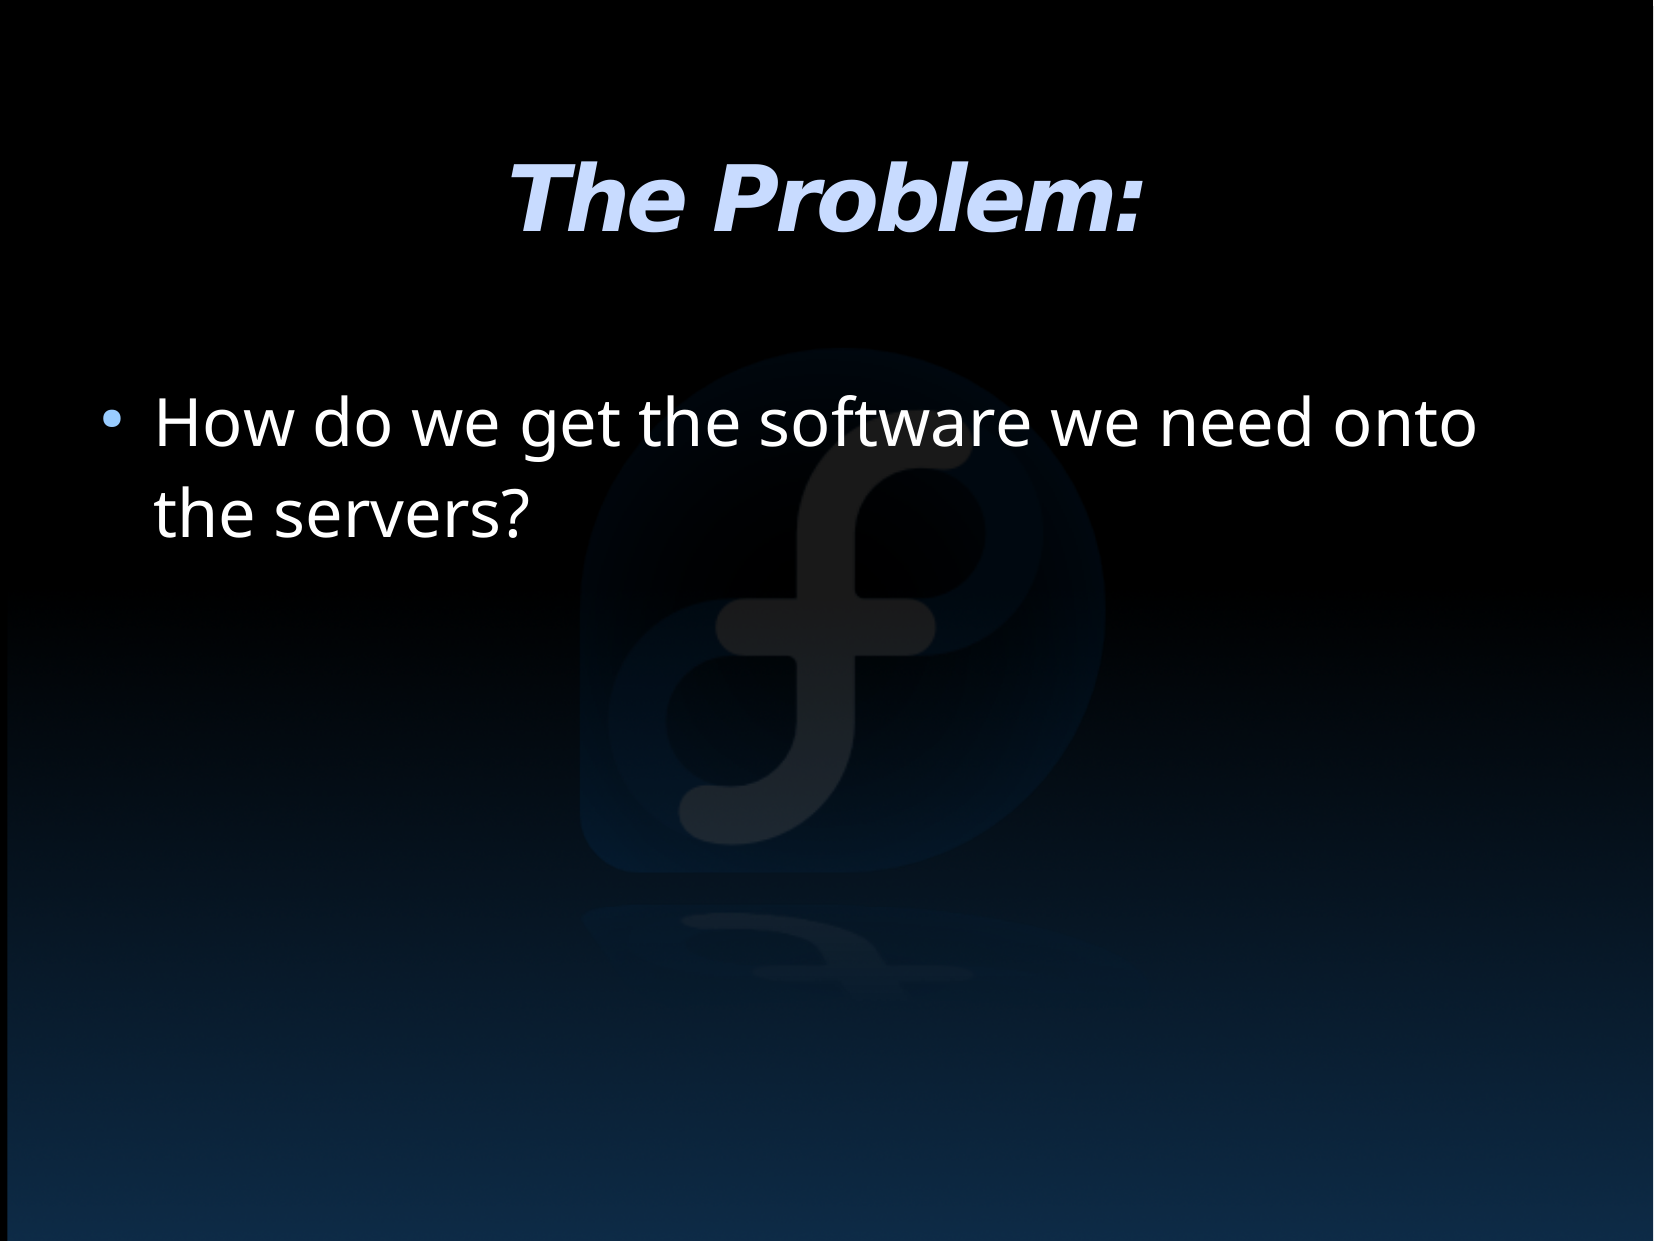

# The Problem:
How do we get the software we need onto the servers?